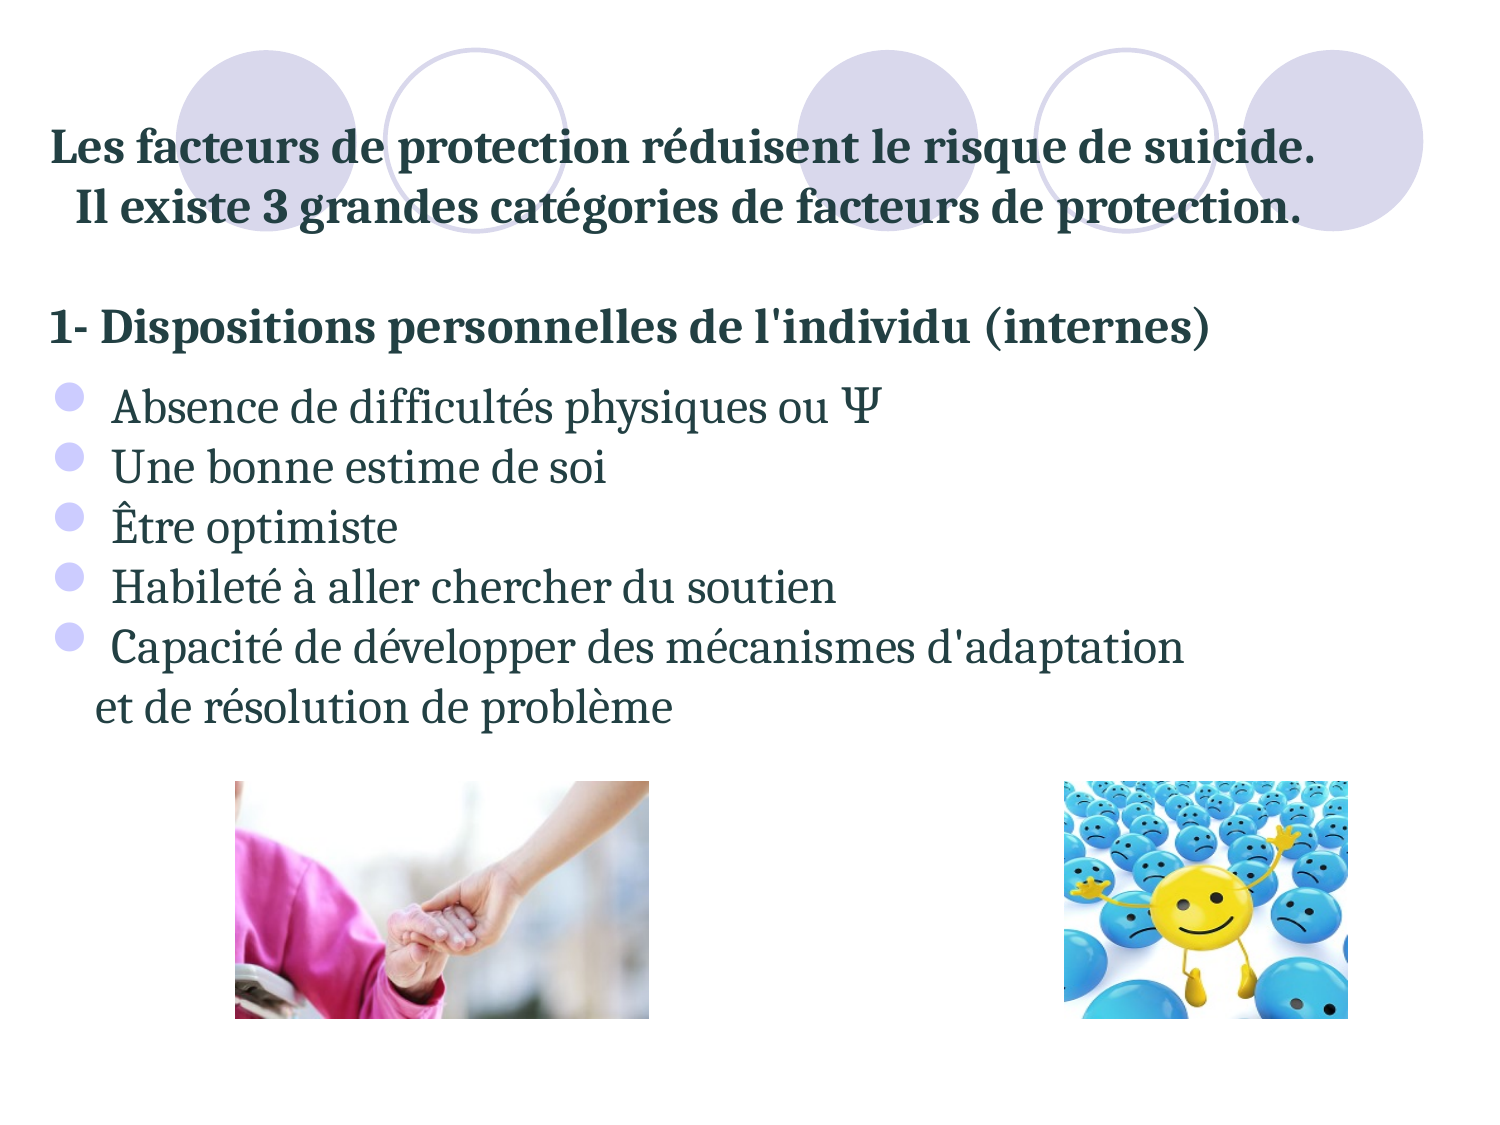

Les facteurs de protection réduisent le risque de suicide.
Il existe 3 grandes catégories de facteurs de protection.
1- Dispositions personnelles de l'individu (internes)
 Absence de difficultés physiques ou Ψ
 Une bonne estime de soi
 Être optimiste
 Habileté à aller chercher du soutien
 Capacité de développer des mécanismes d'adaptation
 et de résolution de problème